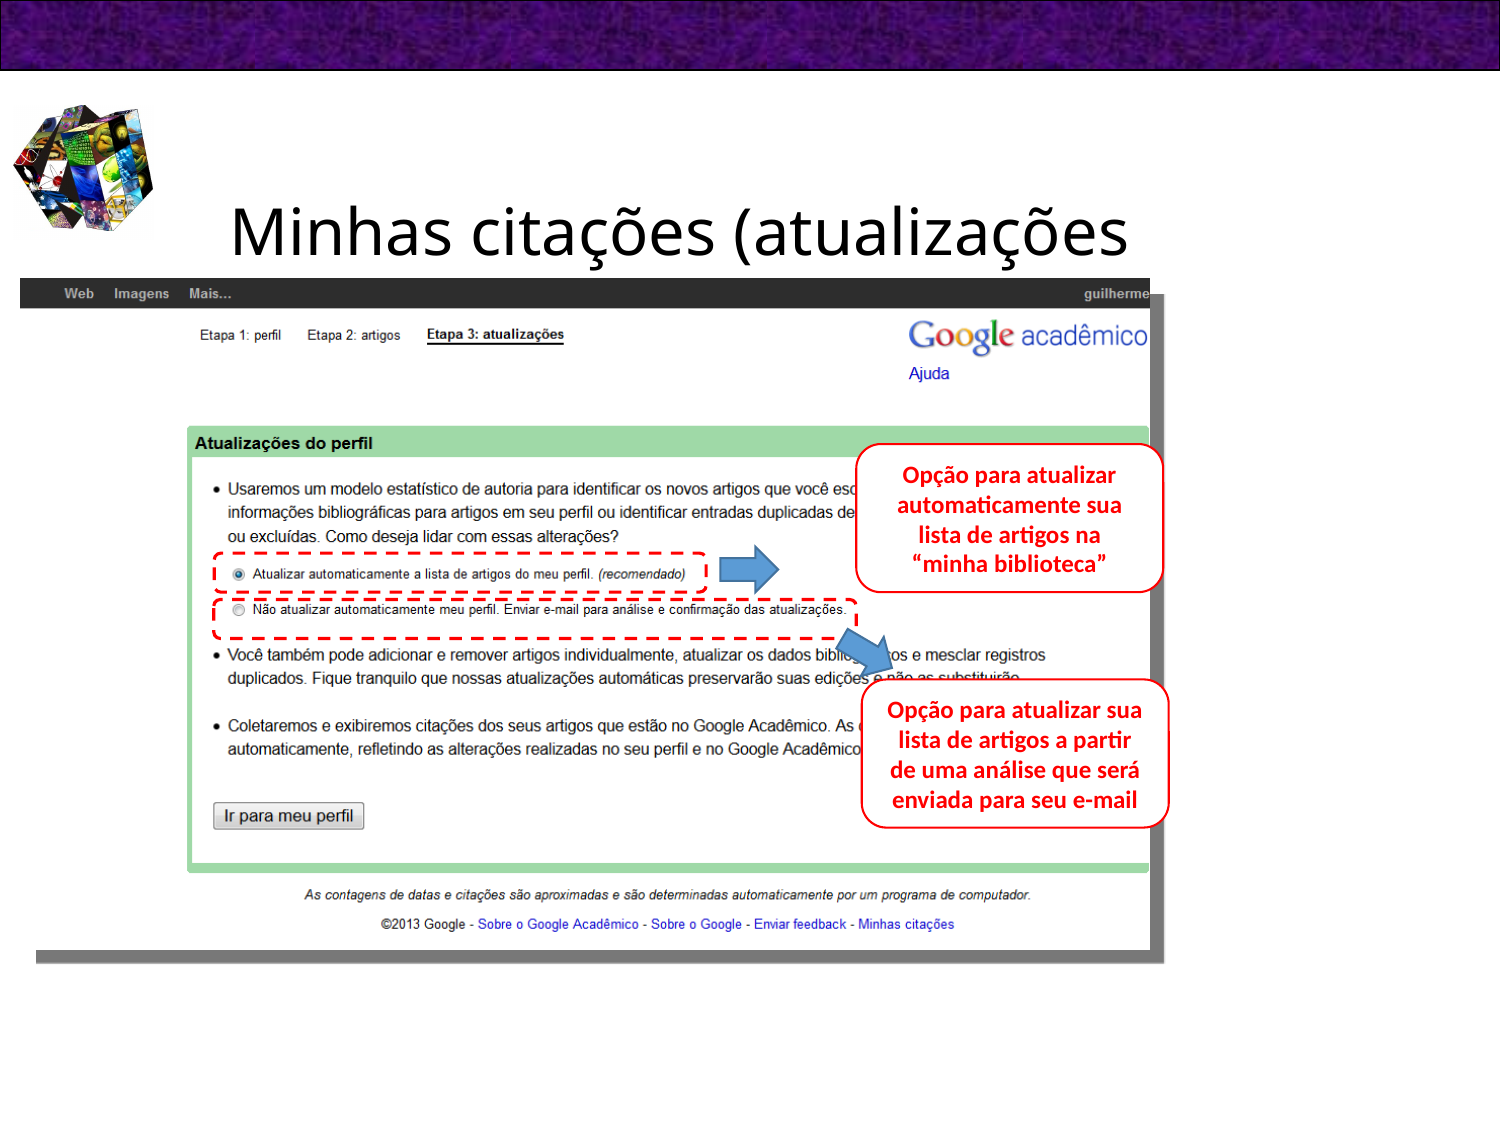

# Minhas citações (atualizações
Opção para atualizar automaticamente sua lista de artigos na “minha biblioteca”
Opção para atualizar sua lista de artigos a partir de uma análise que será enviada para seu e-mail